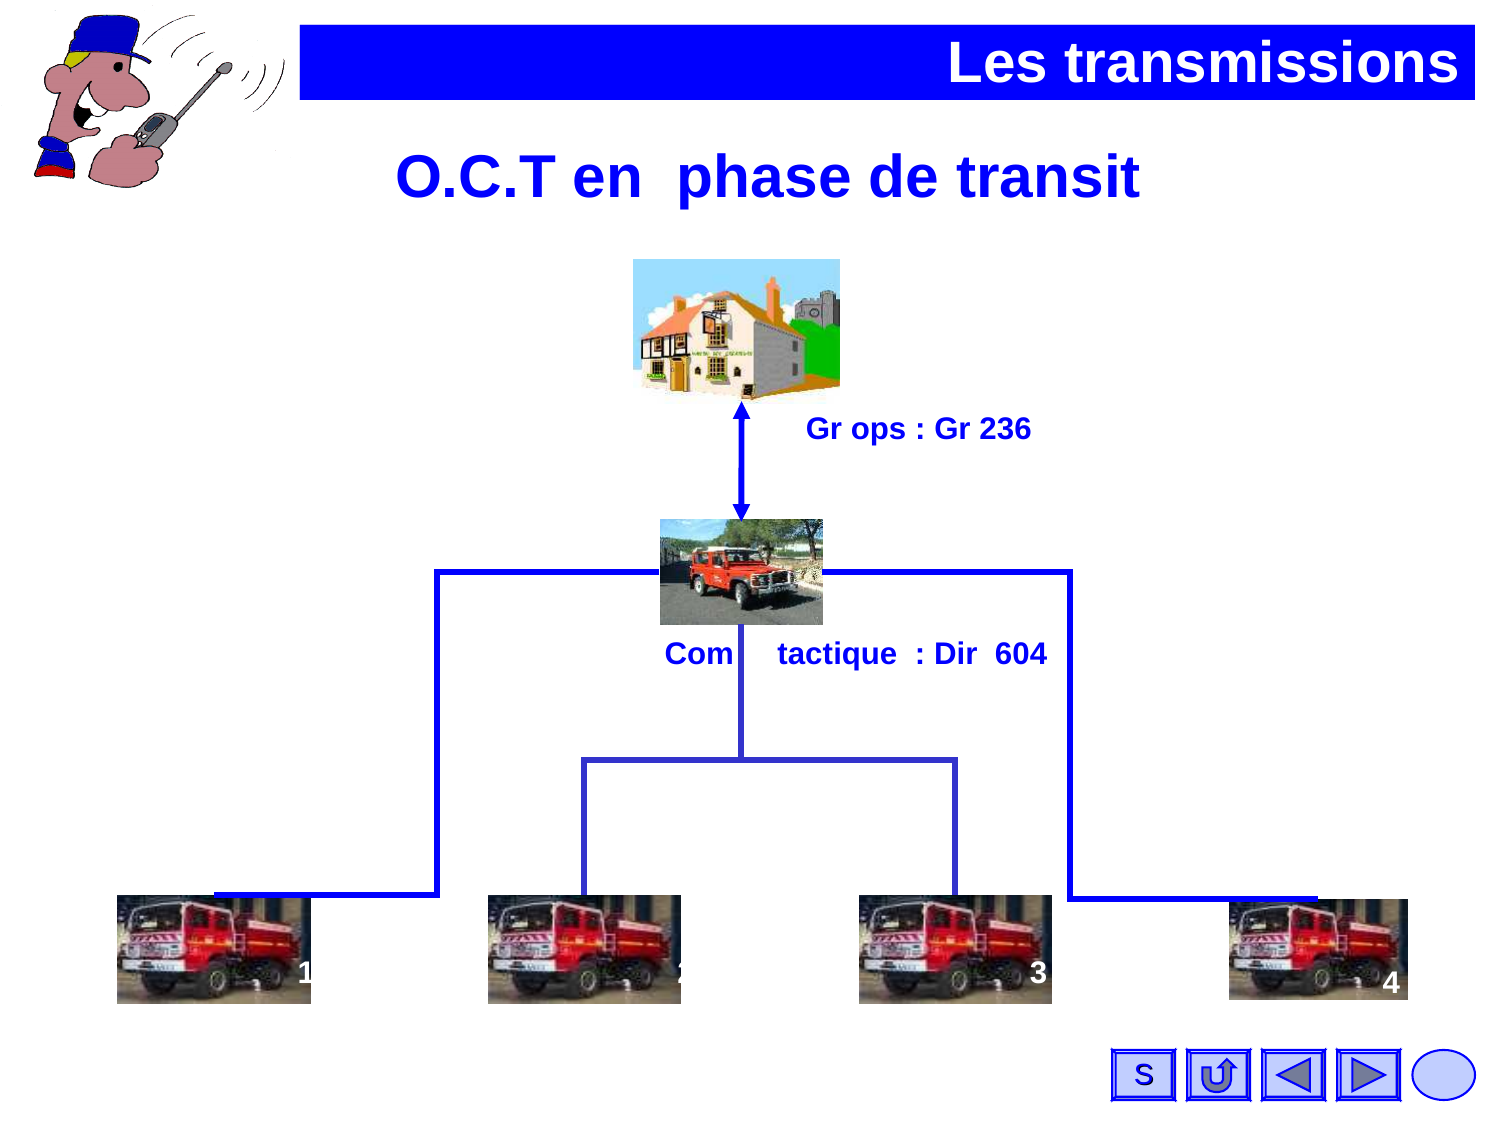

Les transmissions
O.C.T en phase de transit
 Gr ops : Gr 236
Com tactique : Dir 604
1
2
3
4